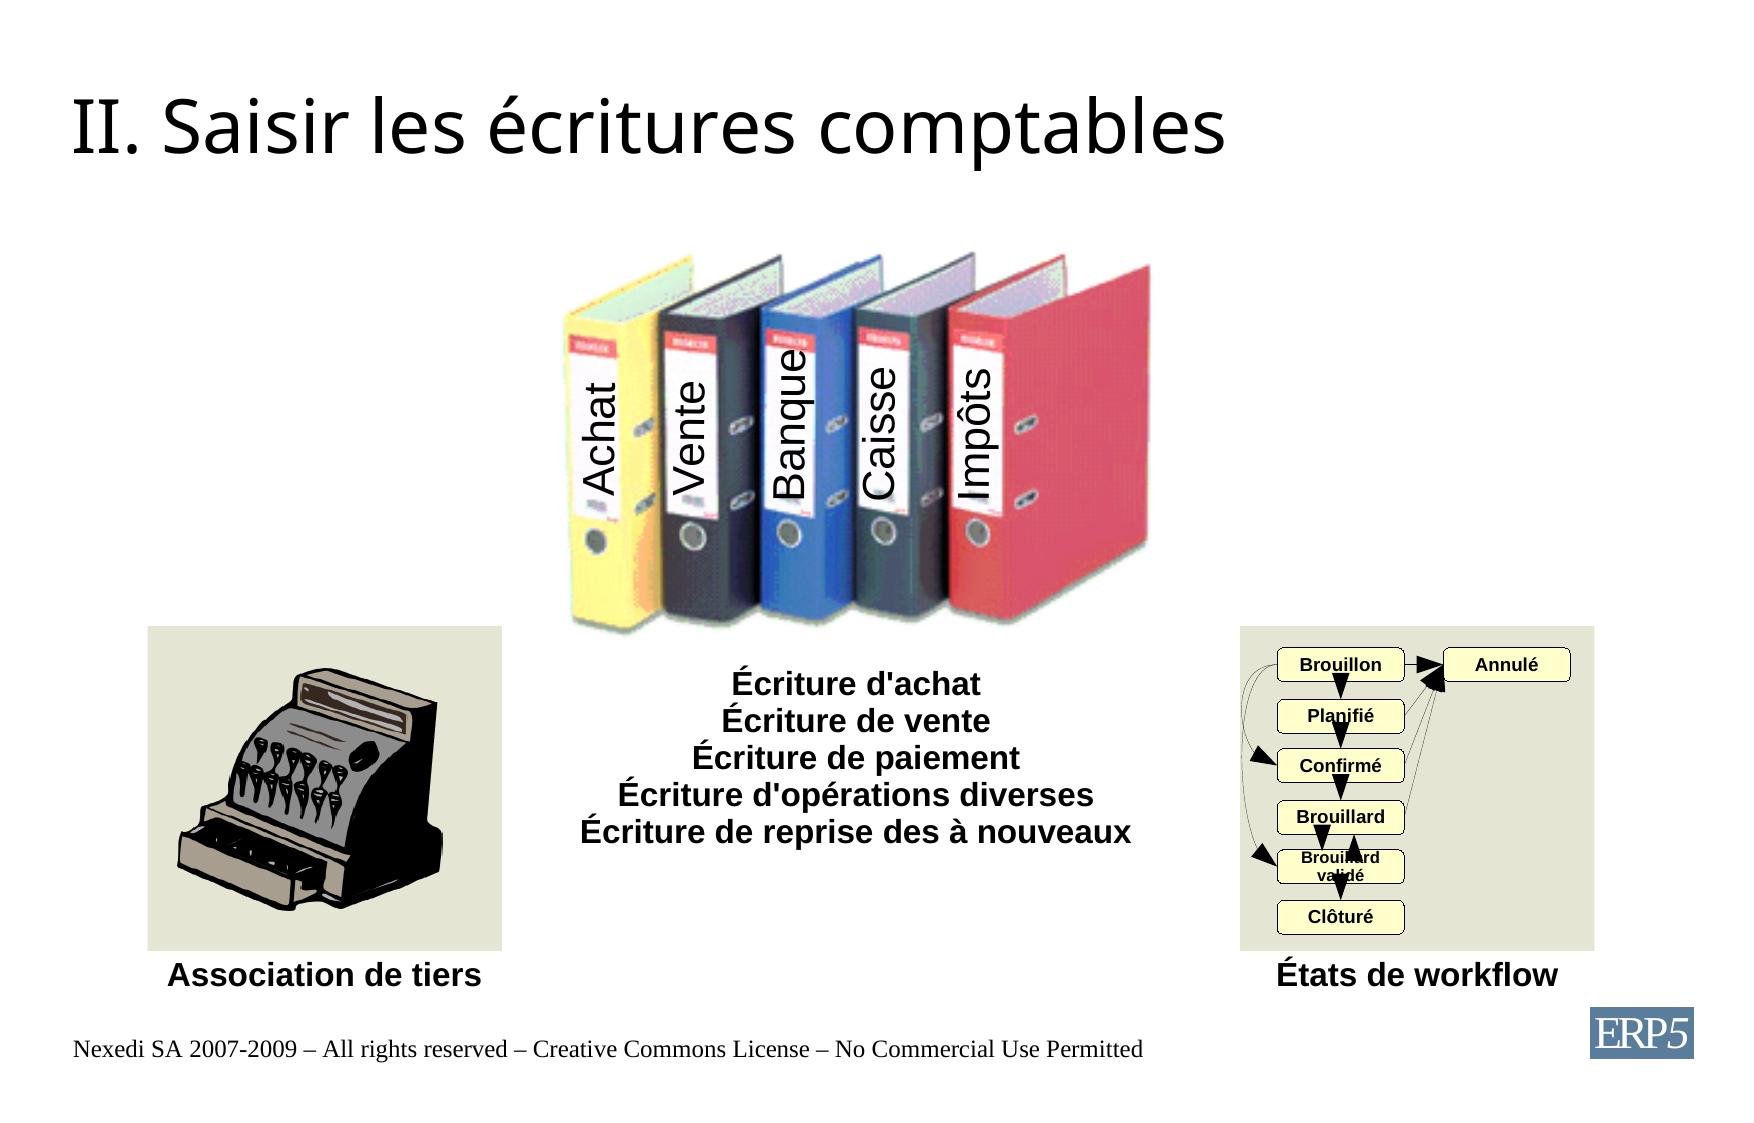

# II. Saisir les écritures comptables
Brouillon
Annulé
Écriture d'achat
Écriture de vente
Écriture de paiement
Écriture d'opérations diverses
Écriture de reprise des à nouveaux
Planifié
Confirmé
Brouillard
Brouillard
validé
Clôturé
Association de tiers
États de workflow